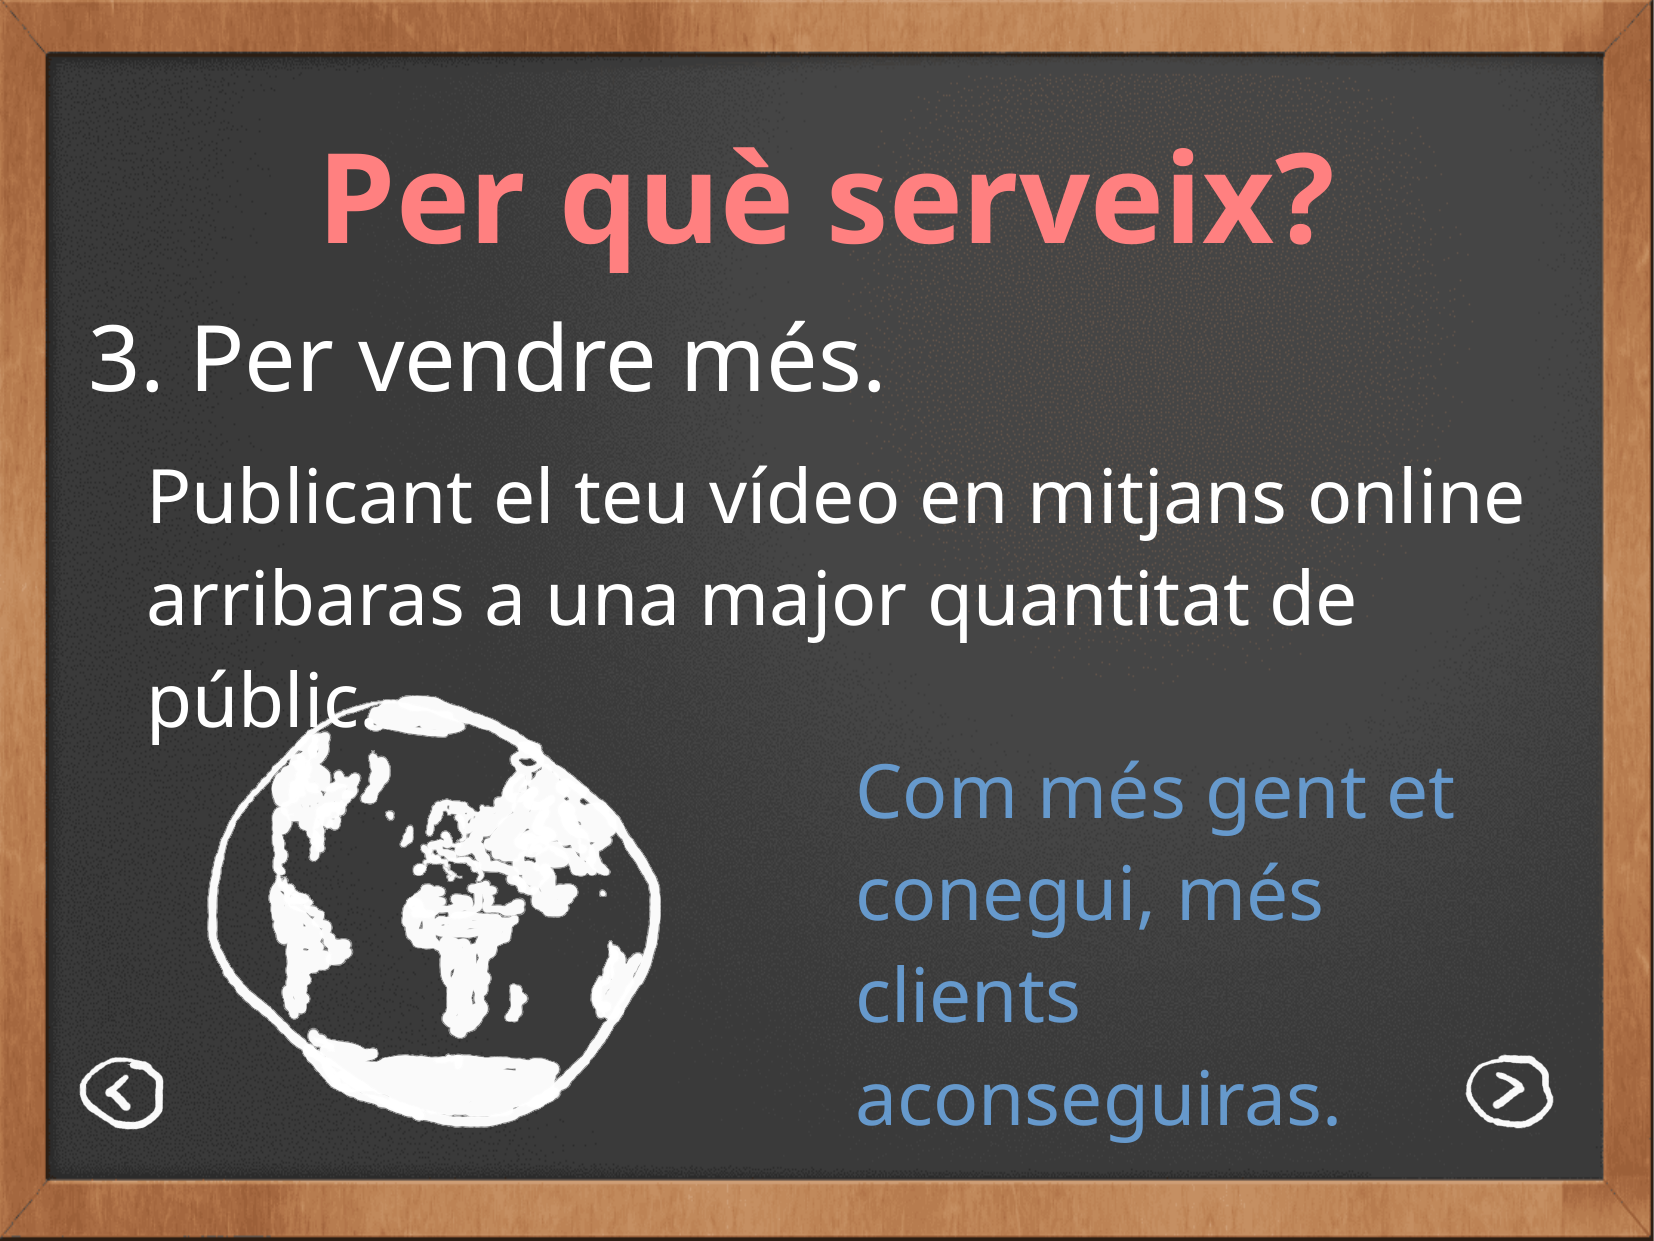

# Per què serveix?
3. Per vendre més.
Publicant el teu vídeo en mitjans online arribaras a una major quantitat de públic.
Com més gent et conegui, més clients aconseguiras.